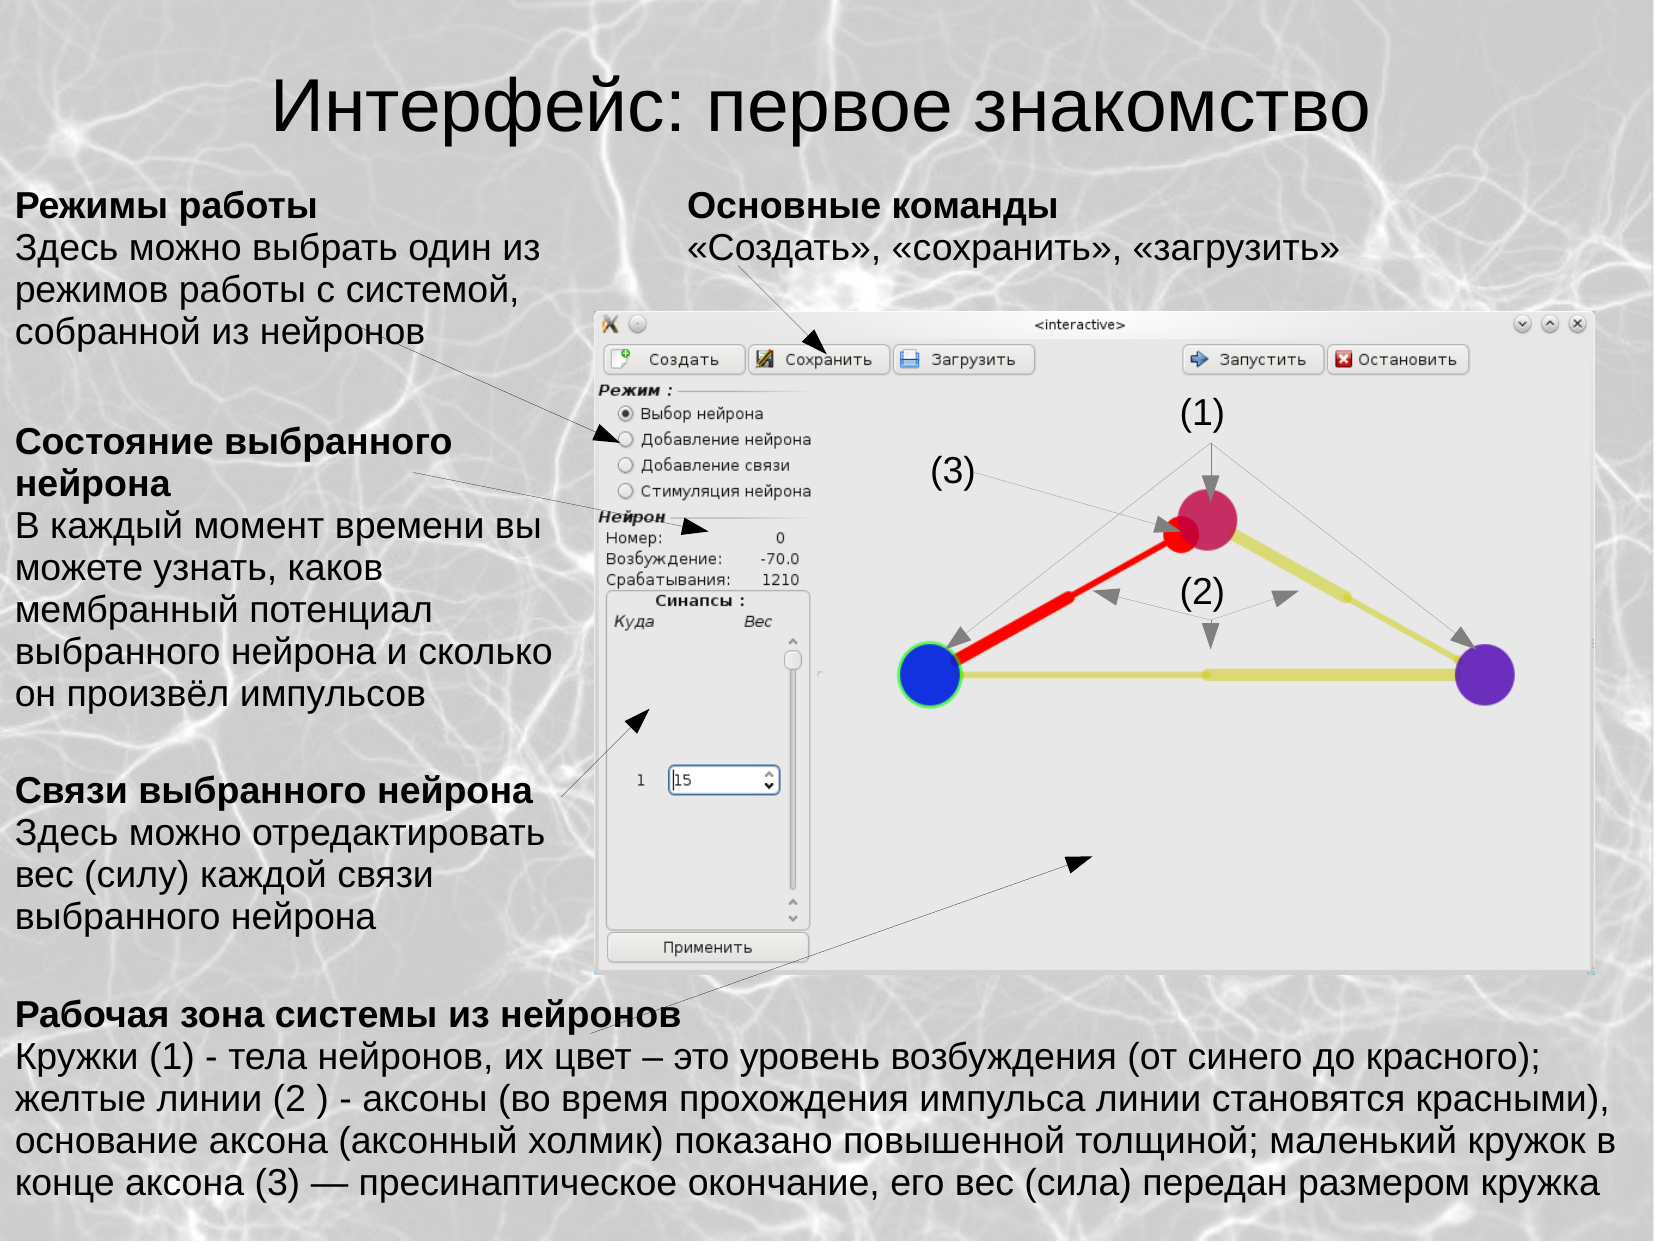

# Интерфейс: первое знакомство
Режимы работы
Здесь можно выбрать один из режимов работы с системой, собранной из нейронов
Основные команды
«Создать», «сохранить», «загрузить»
(1)
Состояние выбранного нейрона
В каждый момент времени вы можете узнать, каков мембранный потенциал выбранного нейрона и сколько он произвёл импульсов
(3)
(2)
Связи выбранного нейрона
Здесь можно отредактировать вес (силу) каждой связи выбранного нейрона
Рабочая зона системы из нейронов
Кружки (1) - тела нейронов, их цвет – это уровень возбуждения (от синего до красного); желтые линии (2 ) - аксоны (во время прохождения импульса линии становятся красными), основание аксона (аксонный холмик) показано повышенной толщиной; маленький кружок в конце аксона (3) — пресинаптическое окончание, его вес (сила) передан размером кружка